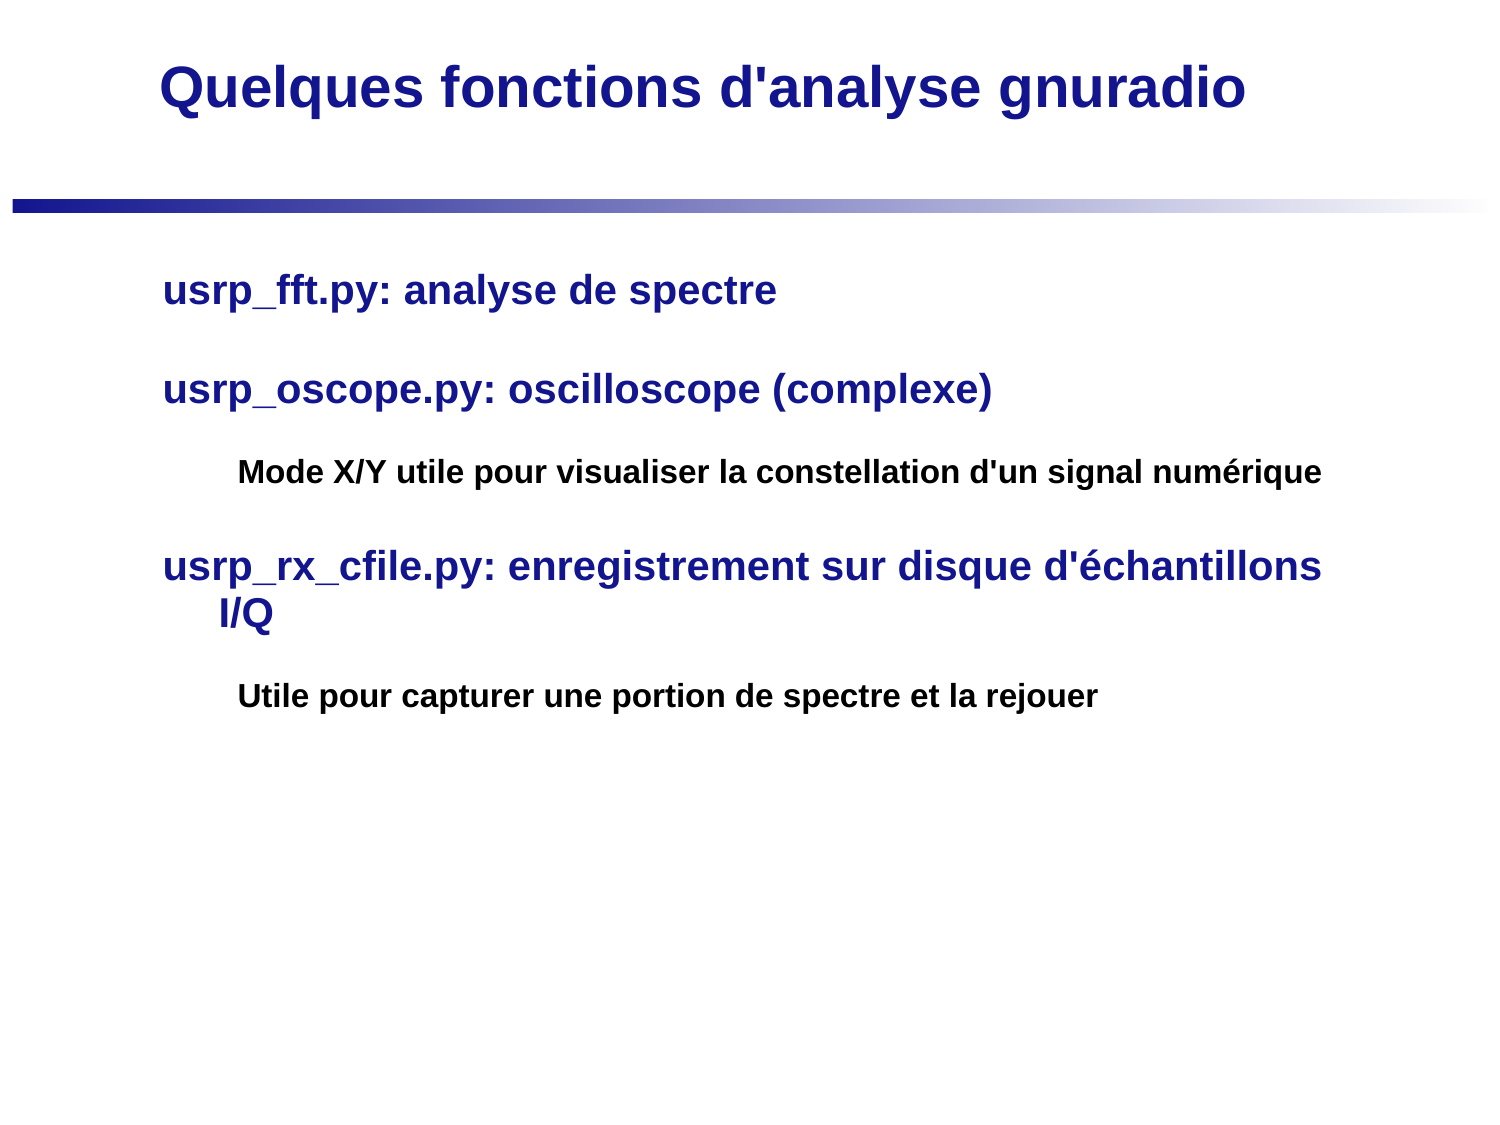

# Quelques fonctions d'analyse gnuradio
usrp_fft.py: analyse de spectre
usrp_oscope.py: oscilloscope (complexe)
Mode X/Y utile pour visualiser la constellation d'un signal numérique
usrp_rx_cfile.py: enregistrement sur disque d'échantillons I/Q
Utile pour capturer une portion de spectre et la rejouer